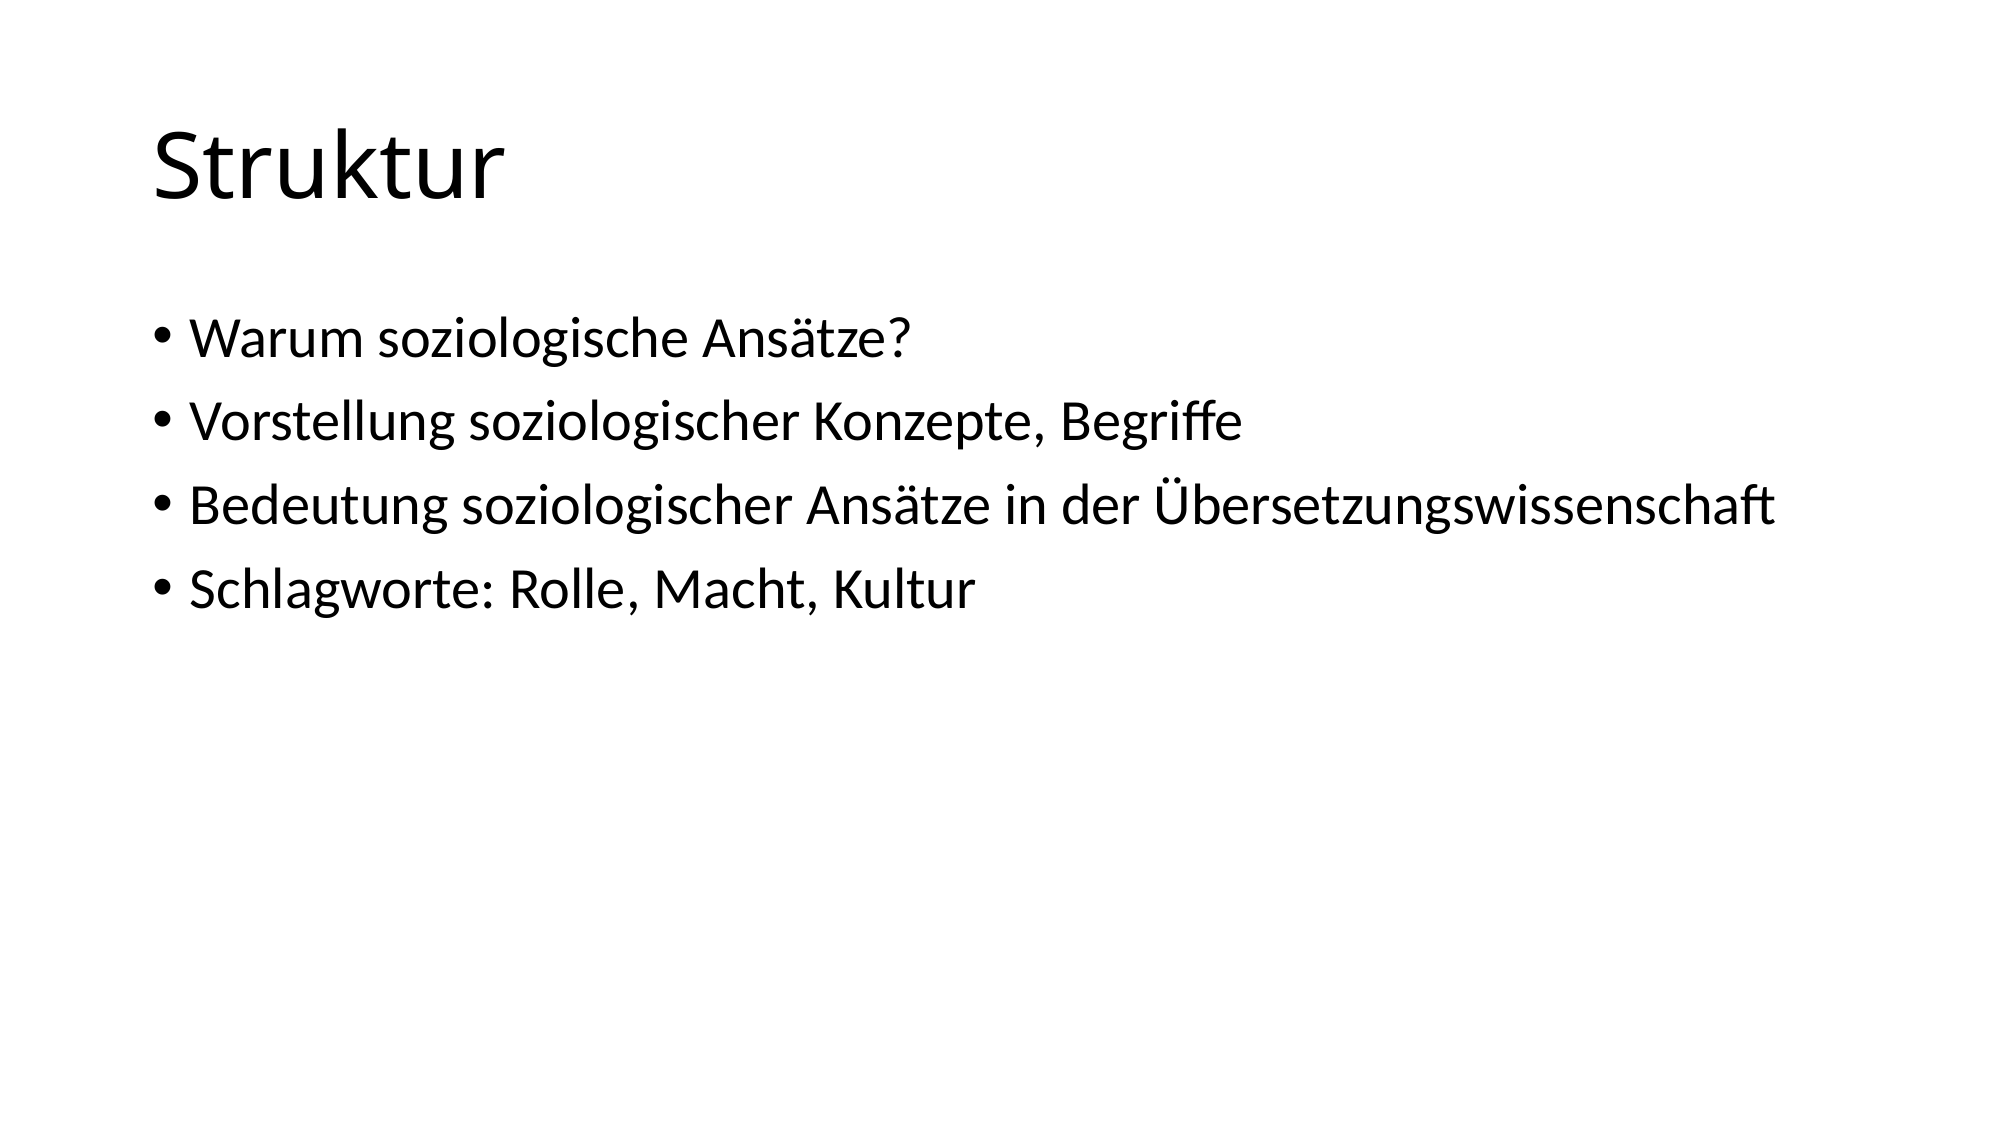

# Struktur
Warum soziologische Ansätze?
Vorstellung soziologischer Konzepte, Begriffe
Bedeutung soziologischer Ansätze in der Übersetzungswissenschaft
Schlagworte: Rolle, Macht, Kultur